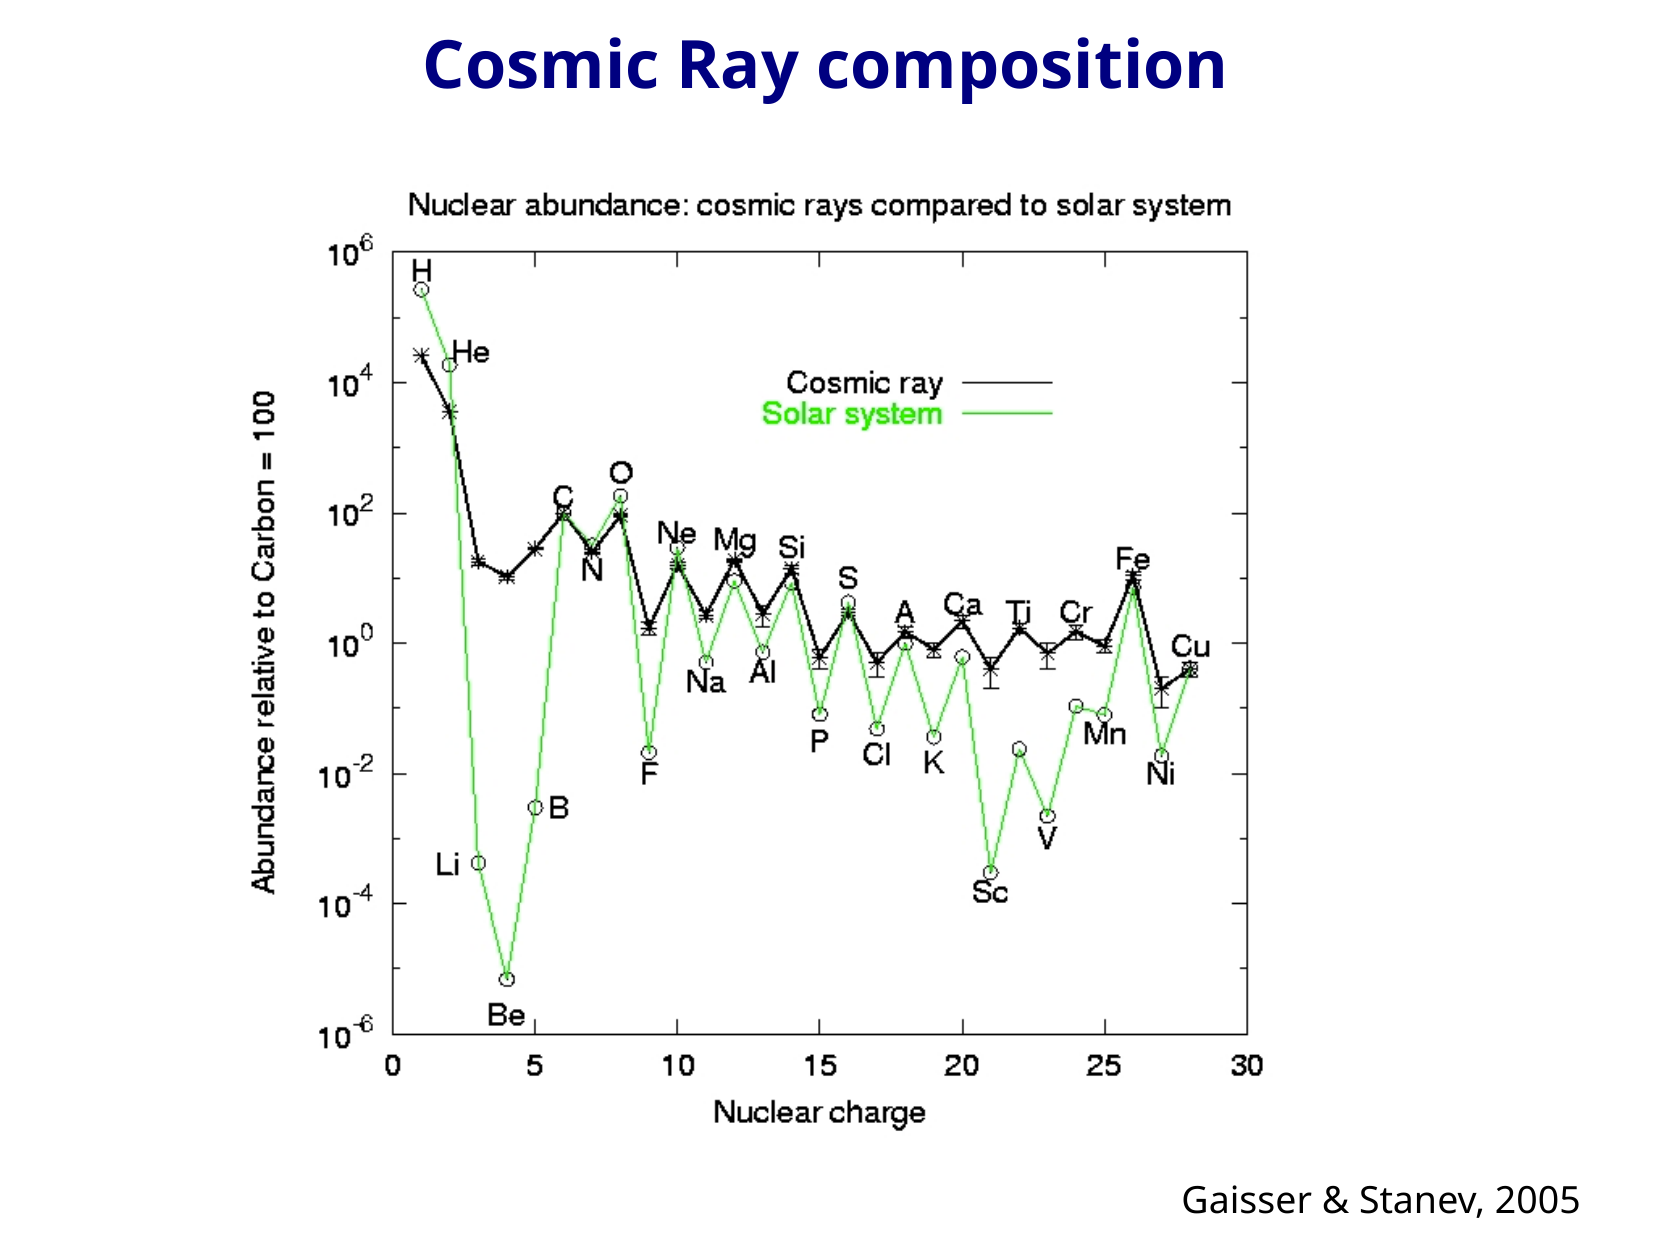

Cosmic Ray composition
Gaisser & Stanev, 2005